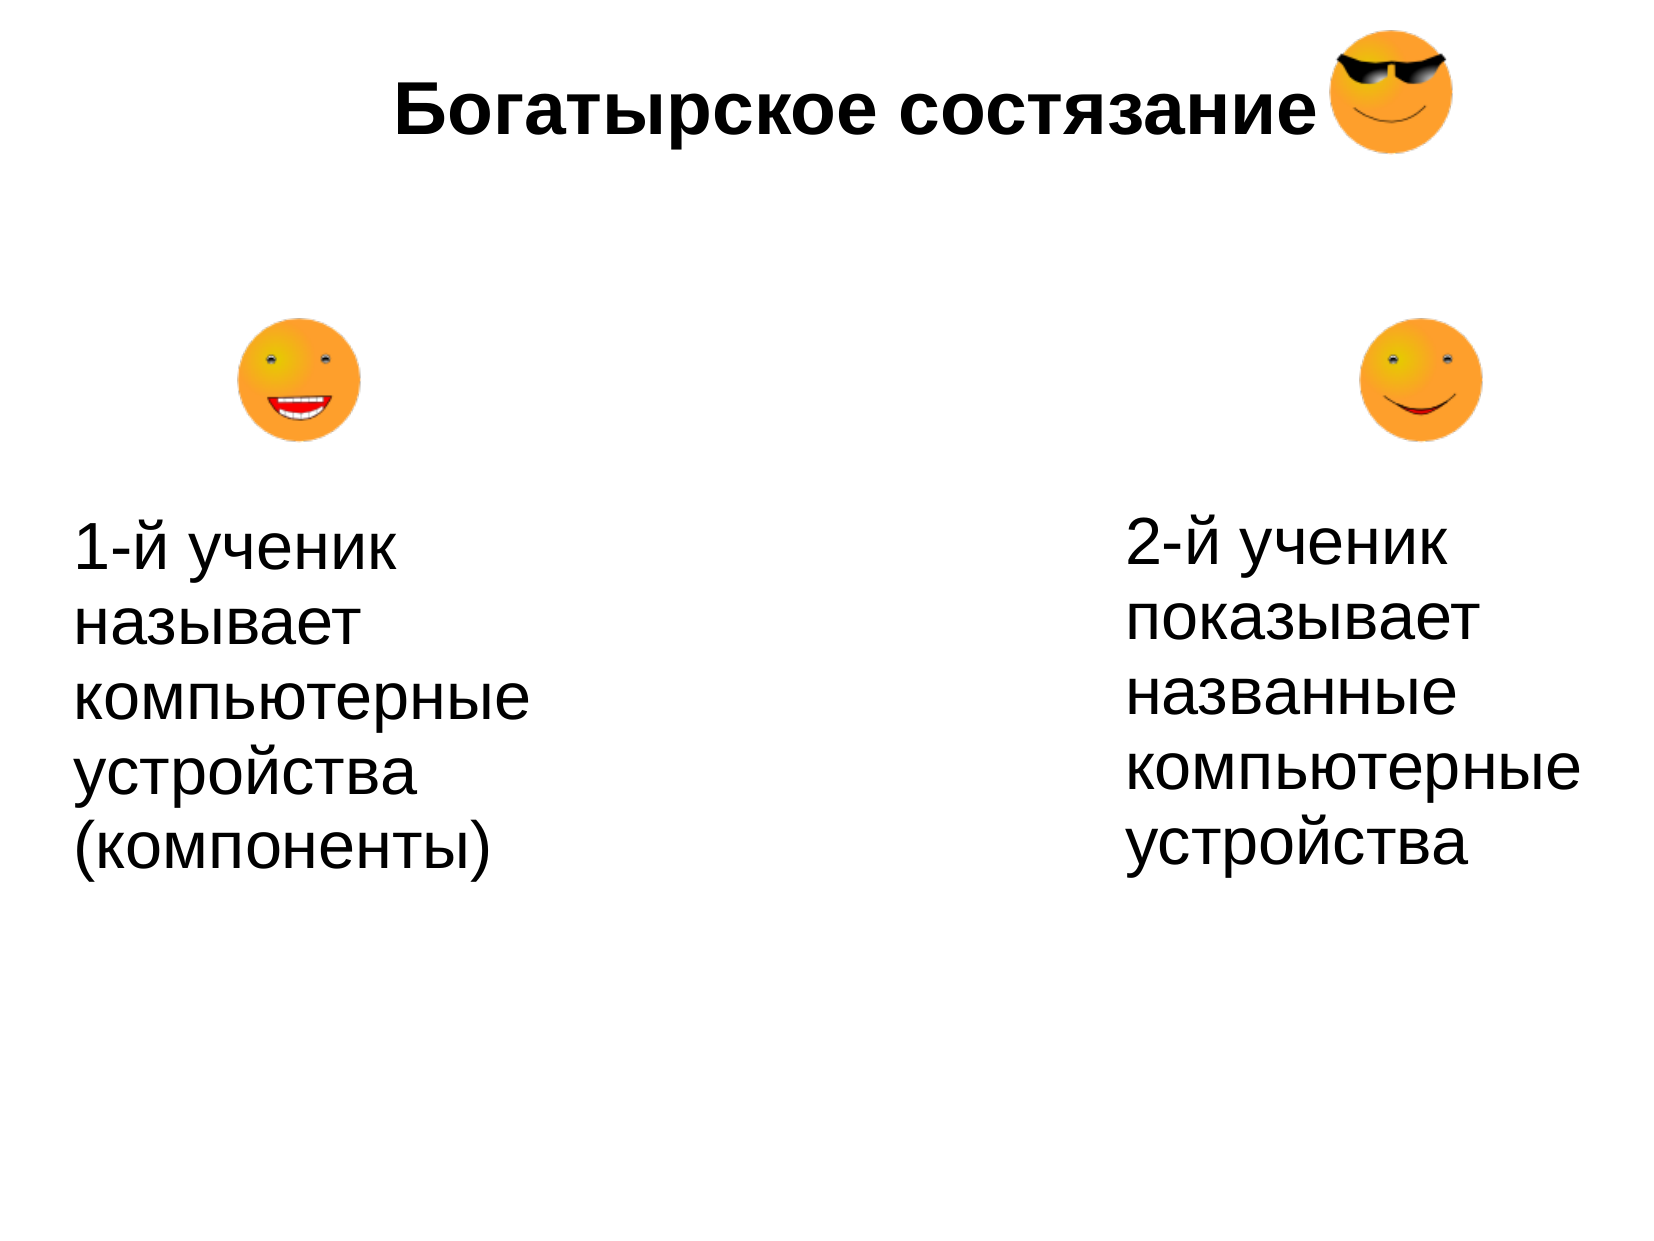

Богатырское состязание
2-й ученик показывает
названные
компьютерные
устройства
1-й ученик называет
компьютерные
устройства
(компоненты)